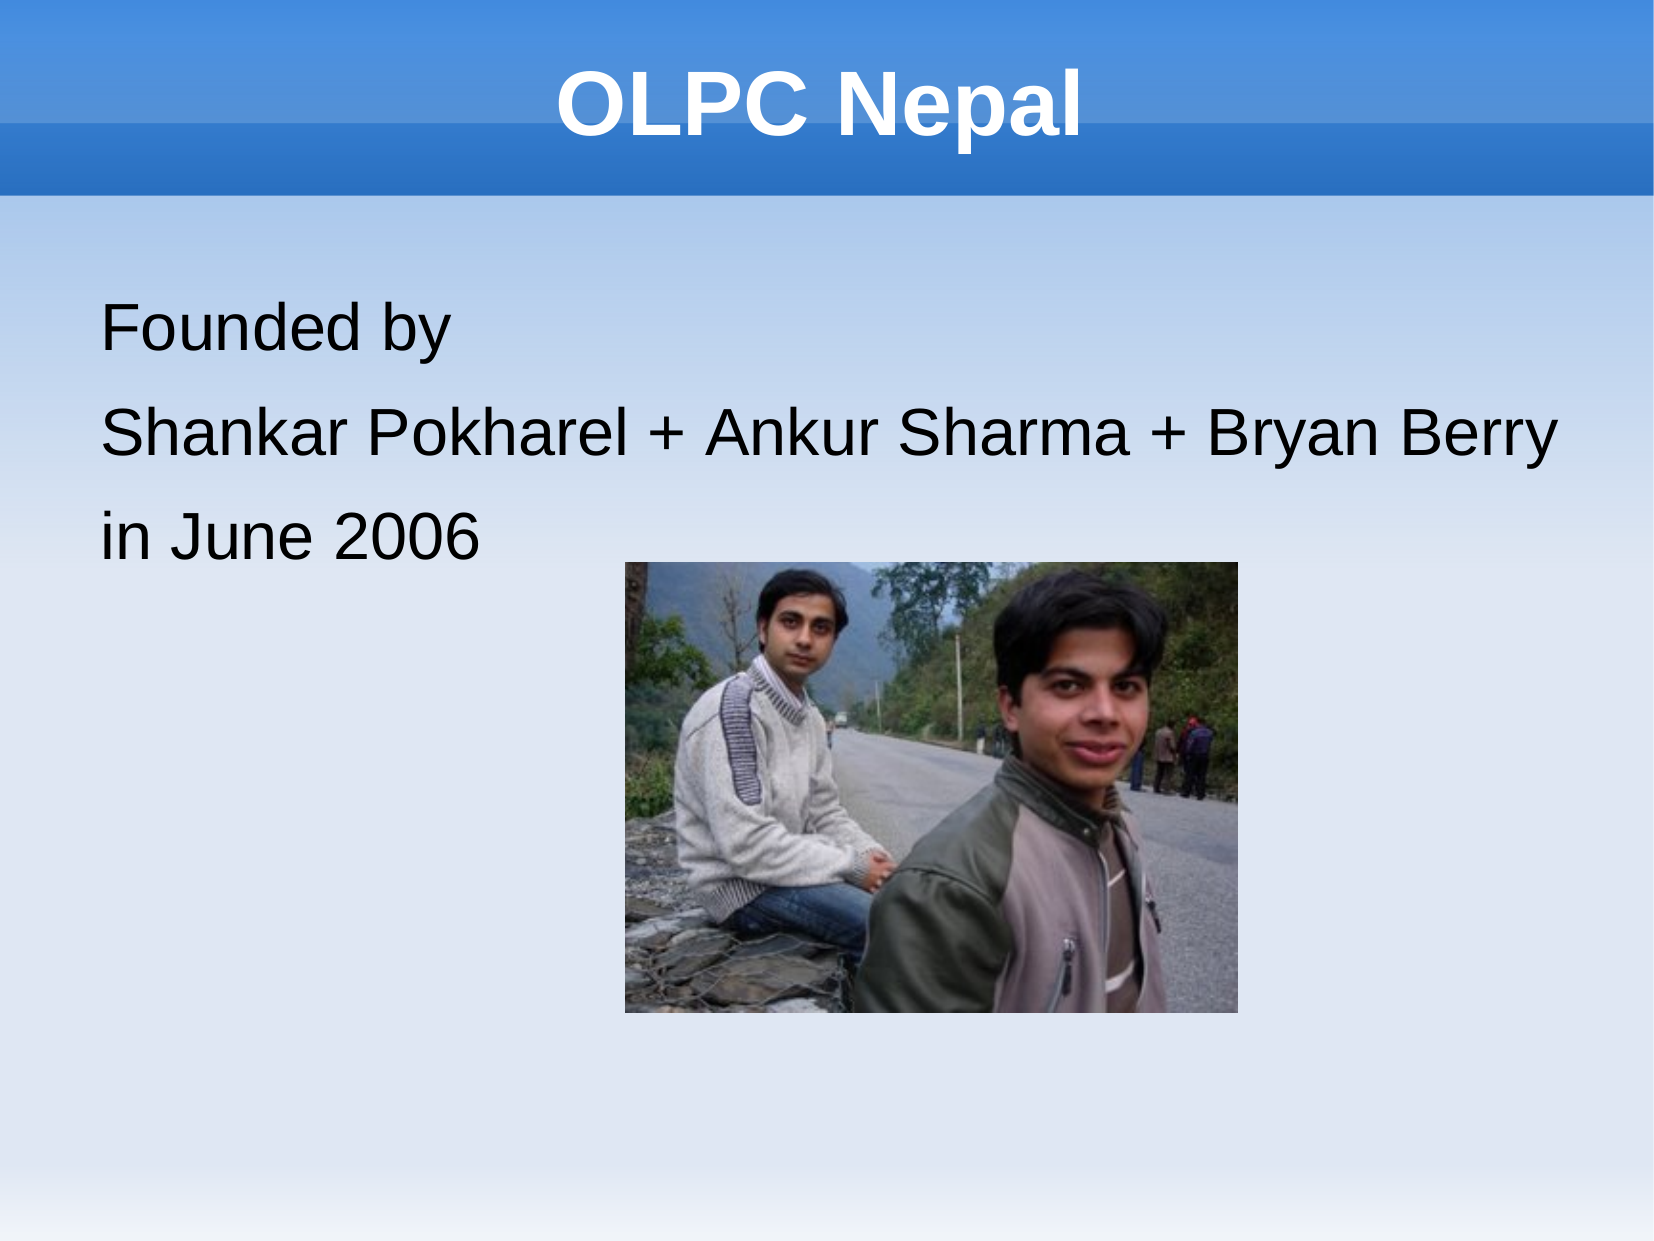

# OLPC Nepal
Founded by
Shankar Pokharel + Ankur Sharma + Bryan Berry
in June 2006